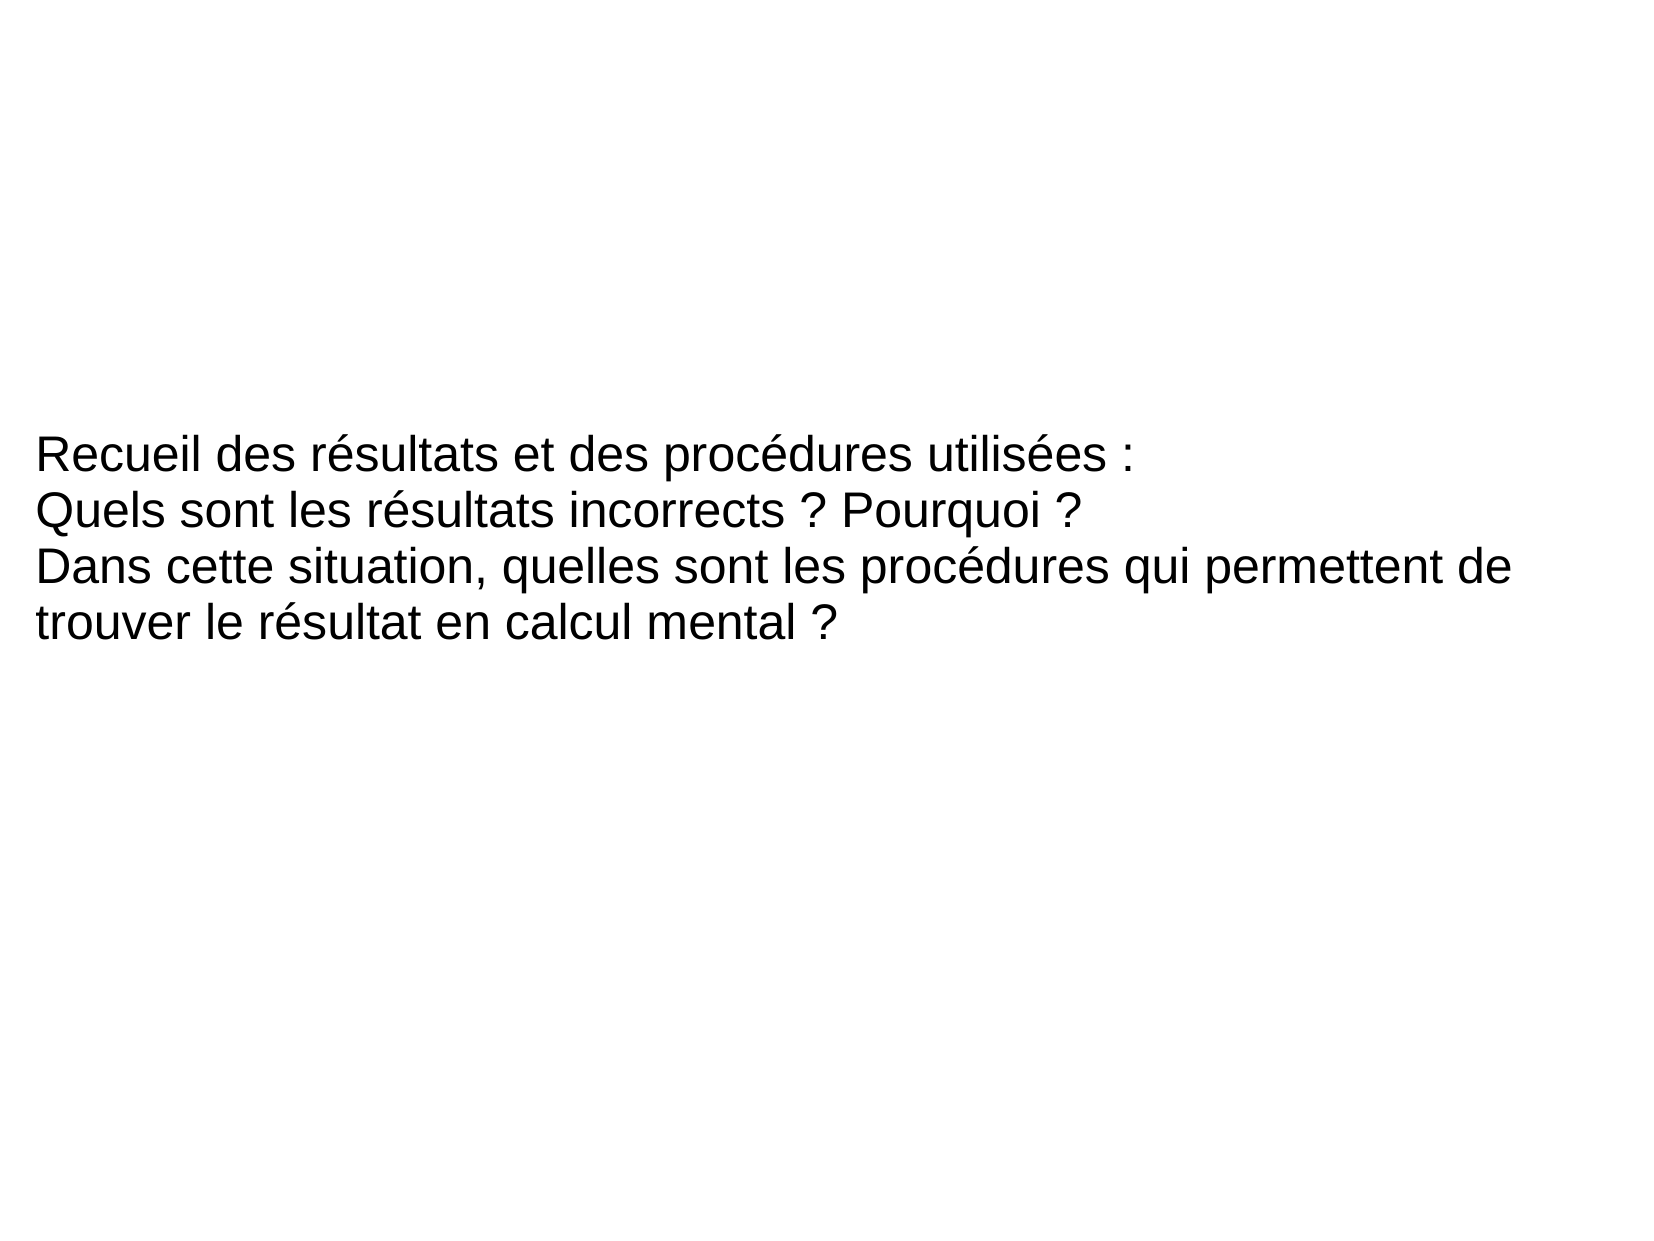

# Recueil des résultats et des procédures utilisées :
Quels sont les résultats incorrects ? Pourquoi ?
Dans cette situation, quelles sont les procédures qui permettent de trouver le résultat en calcul mental ?